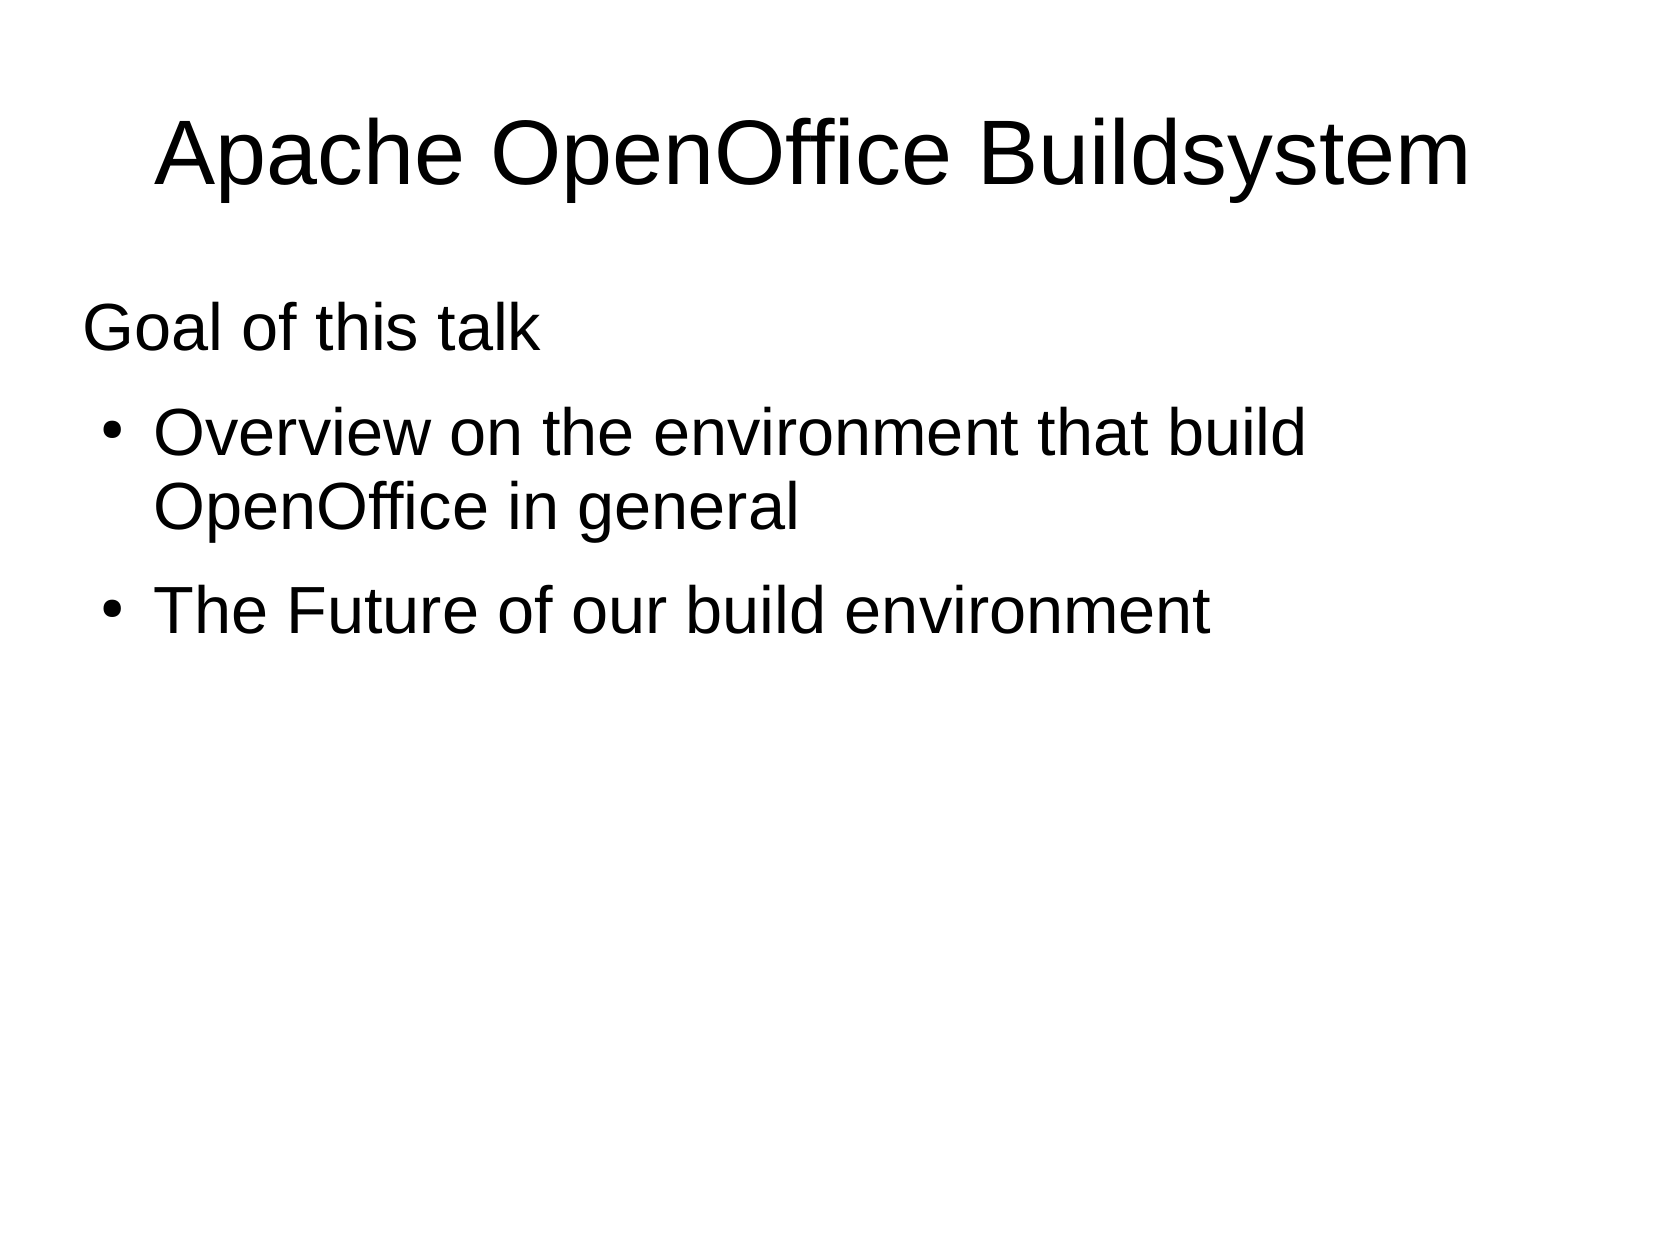

# Apache OpenOffice Buildsystem
Goal of this talk
Overview on the environment that build OpenOffice in general
The Future of our build environment